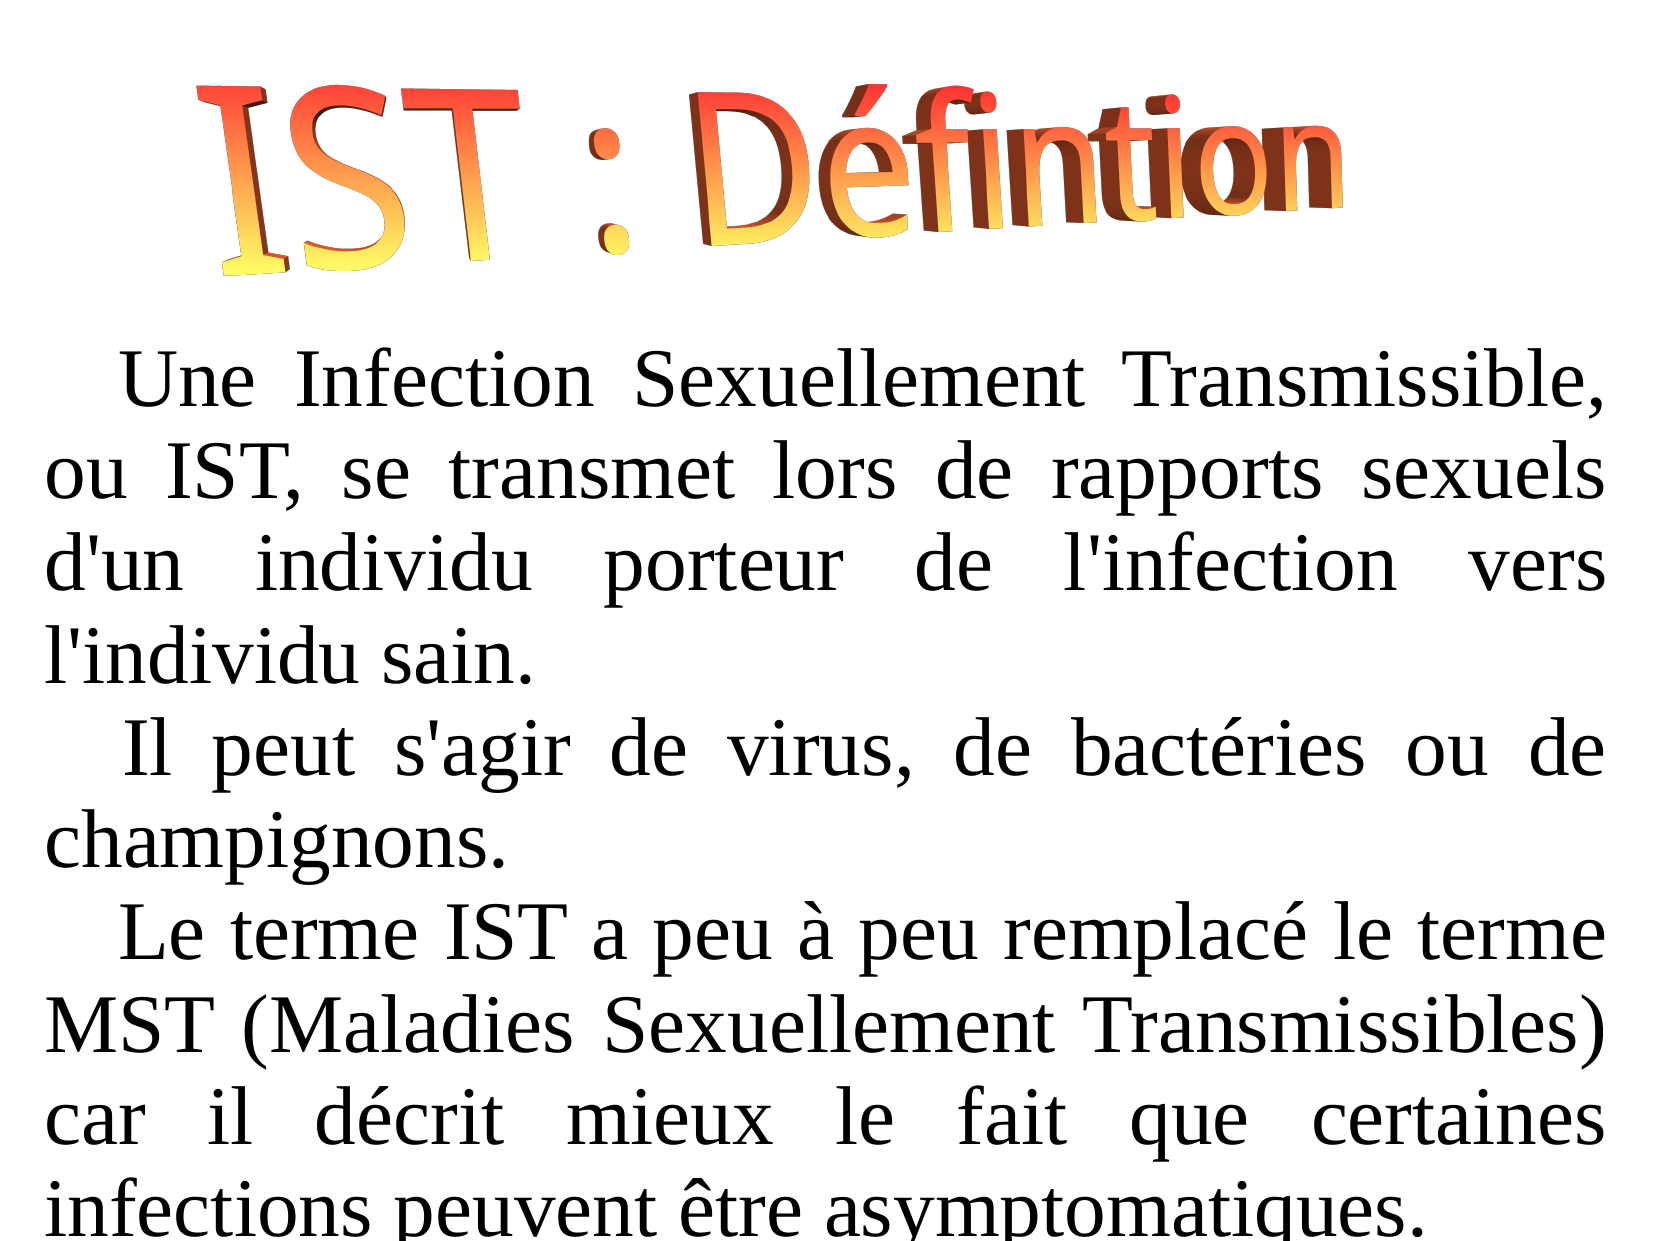

IST : Défintion
	Une Infection Sexuellement Transmissible, ou IST, se transmet lors de rapports sexuels d'un individu porteur de l'infection vers l'individu sain.
 Il peut s'agir de virus, de bactéries ou de champignons.
	Le terme IST a peu à peu remplacé le terme MST (Maladies Sexuellement Transmissibles) car il décrit mieux le fait que certaines infections peuvent être asymptomatiques.